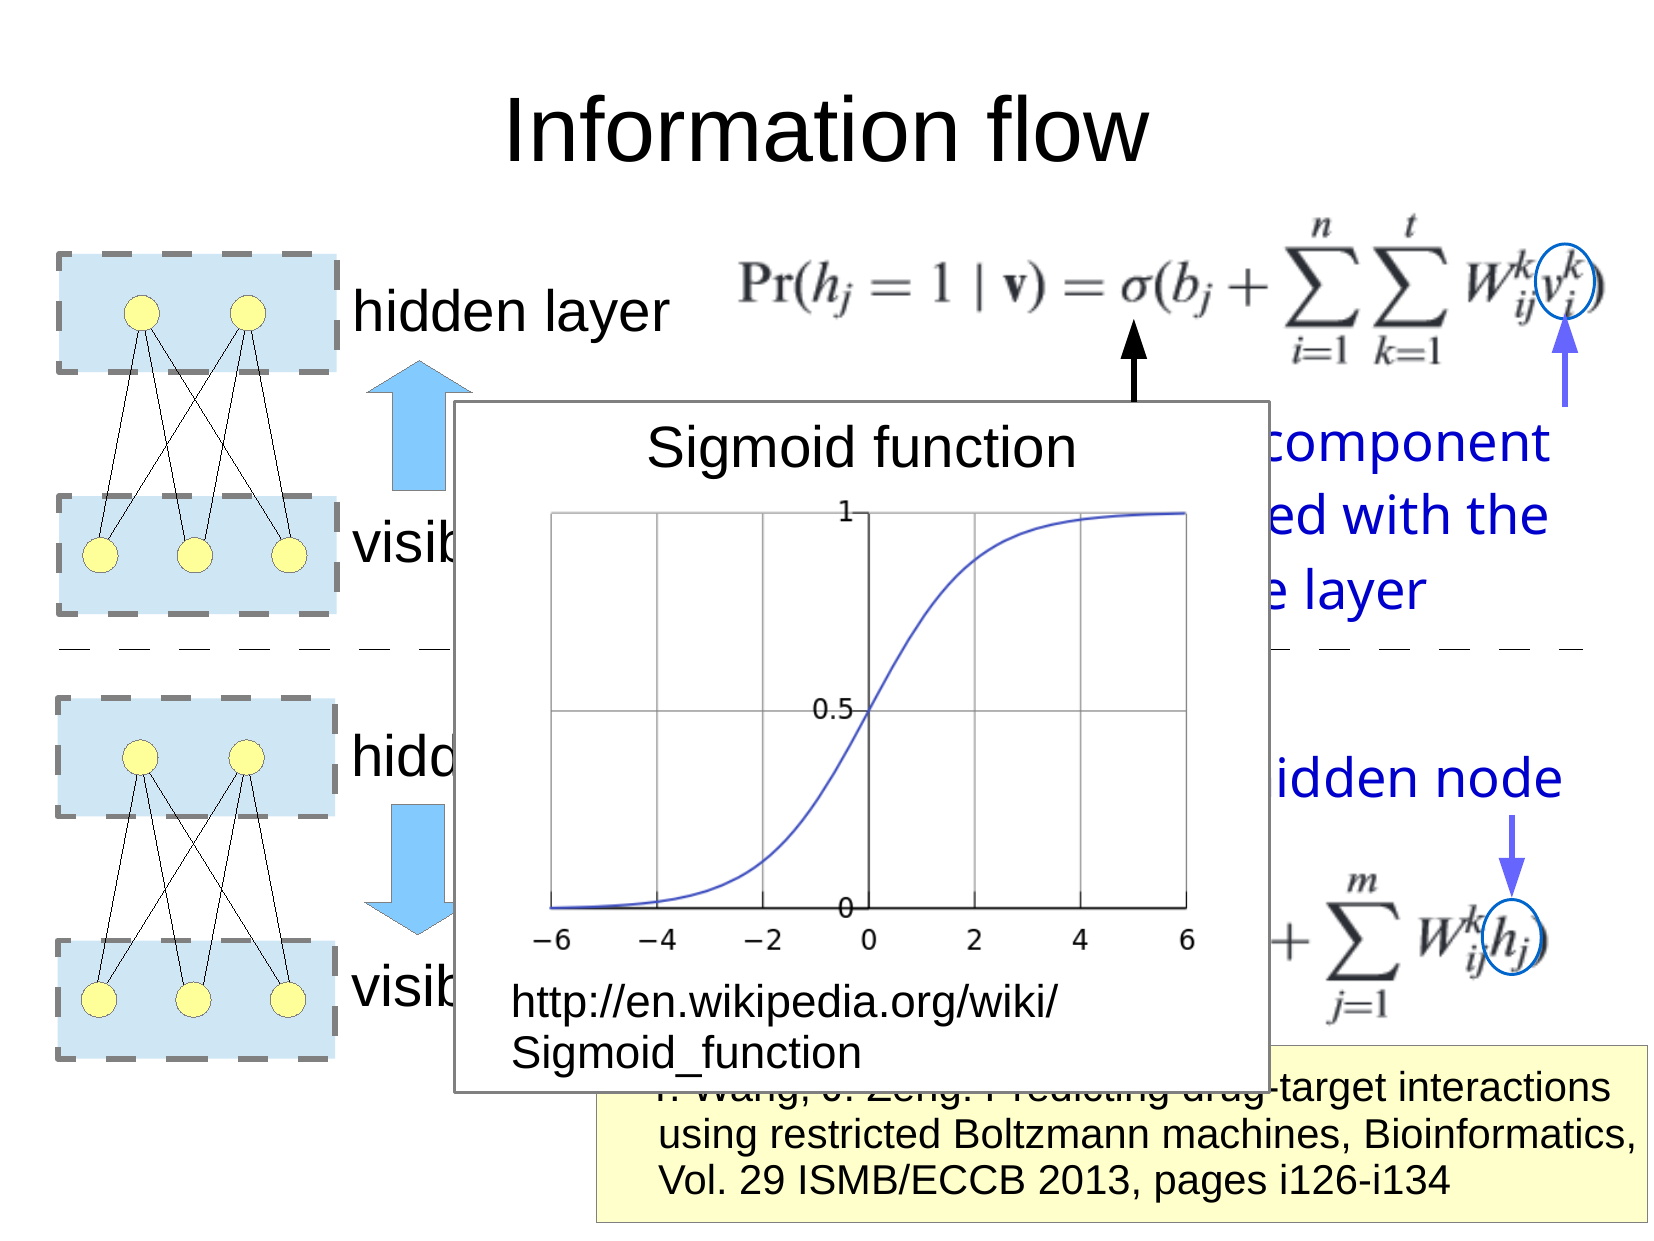

# Information flow
hidden layer
The value of the k-th component
of the vector associated with the
i-th node of the visible layer
Sigmoid function
visible layer
hidden layer
The value of the j-th hidden node
visible layer
http://en.wikipedia.org/wiki/
Sigmoid_function
Y. Wang, J. Zeng: Predicting drug-target interactions
 using restricted Boltzmann machines, Bioinformatics,
 Vol. 29 ISMB/ECCB 2013, pages i126-i134